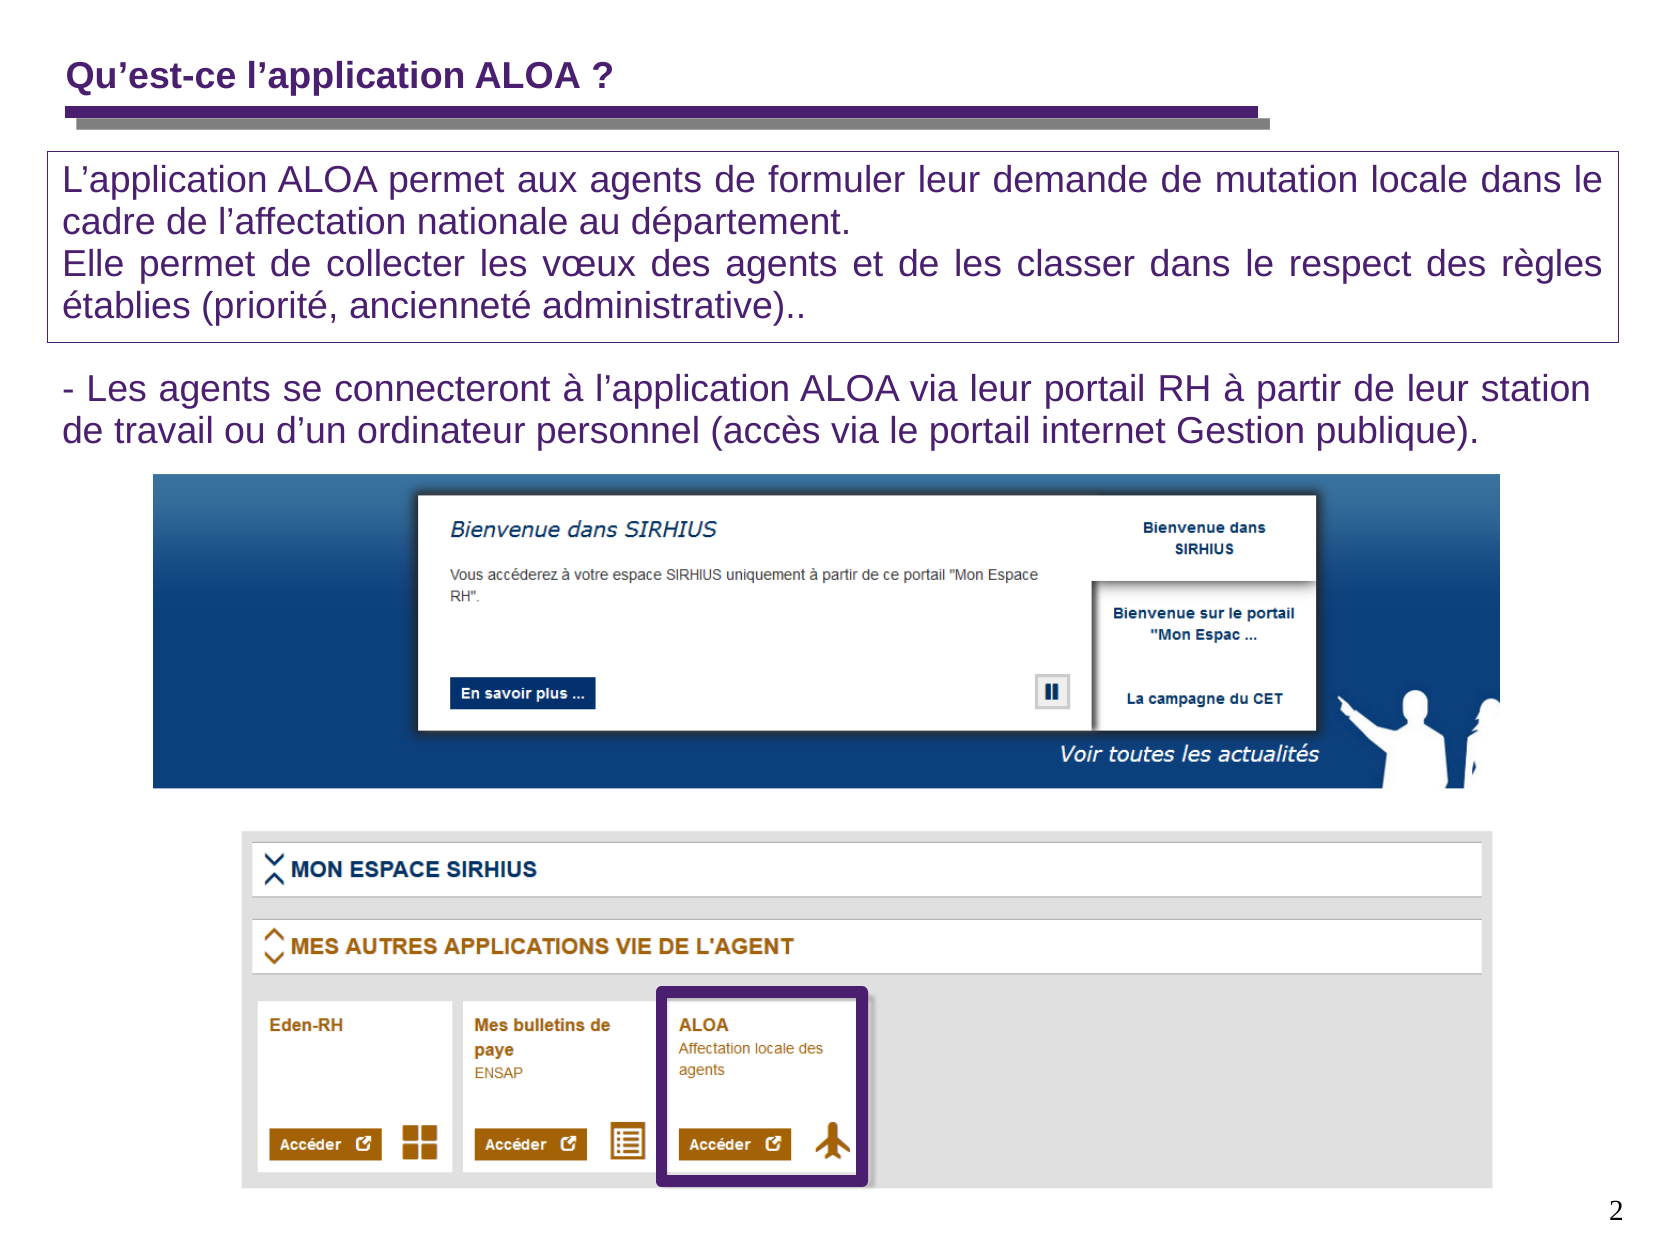

Qu’est-ce l’application ALOA ?
L’application ALOA permet aux agents de formuler leur demande de mutation locale dans le cadre de l’affectation nationale au département.
Elle permet de collecter les vœux des agents et de les classer dans le respect des règles établies (priorité, ancienneté administrative)..
- Les agents se connecteront à l’application ALOA via leur portail RH à partir de leur station de travail ou d’un ordinateur personnel (accès via le portail internet Gestion publique).
2